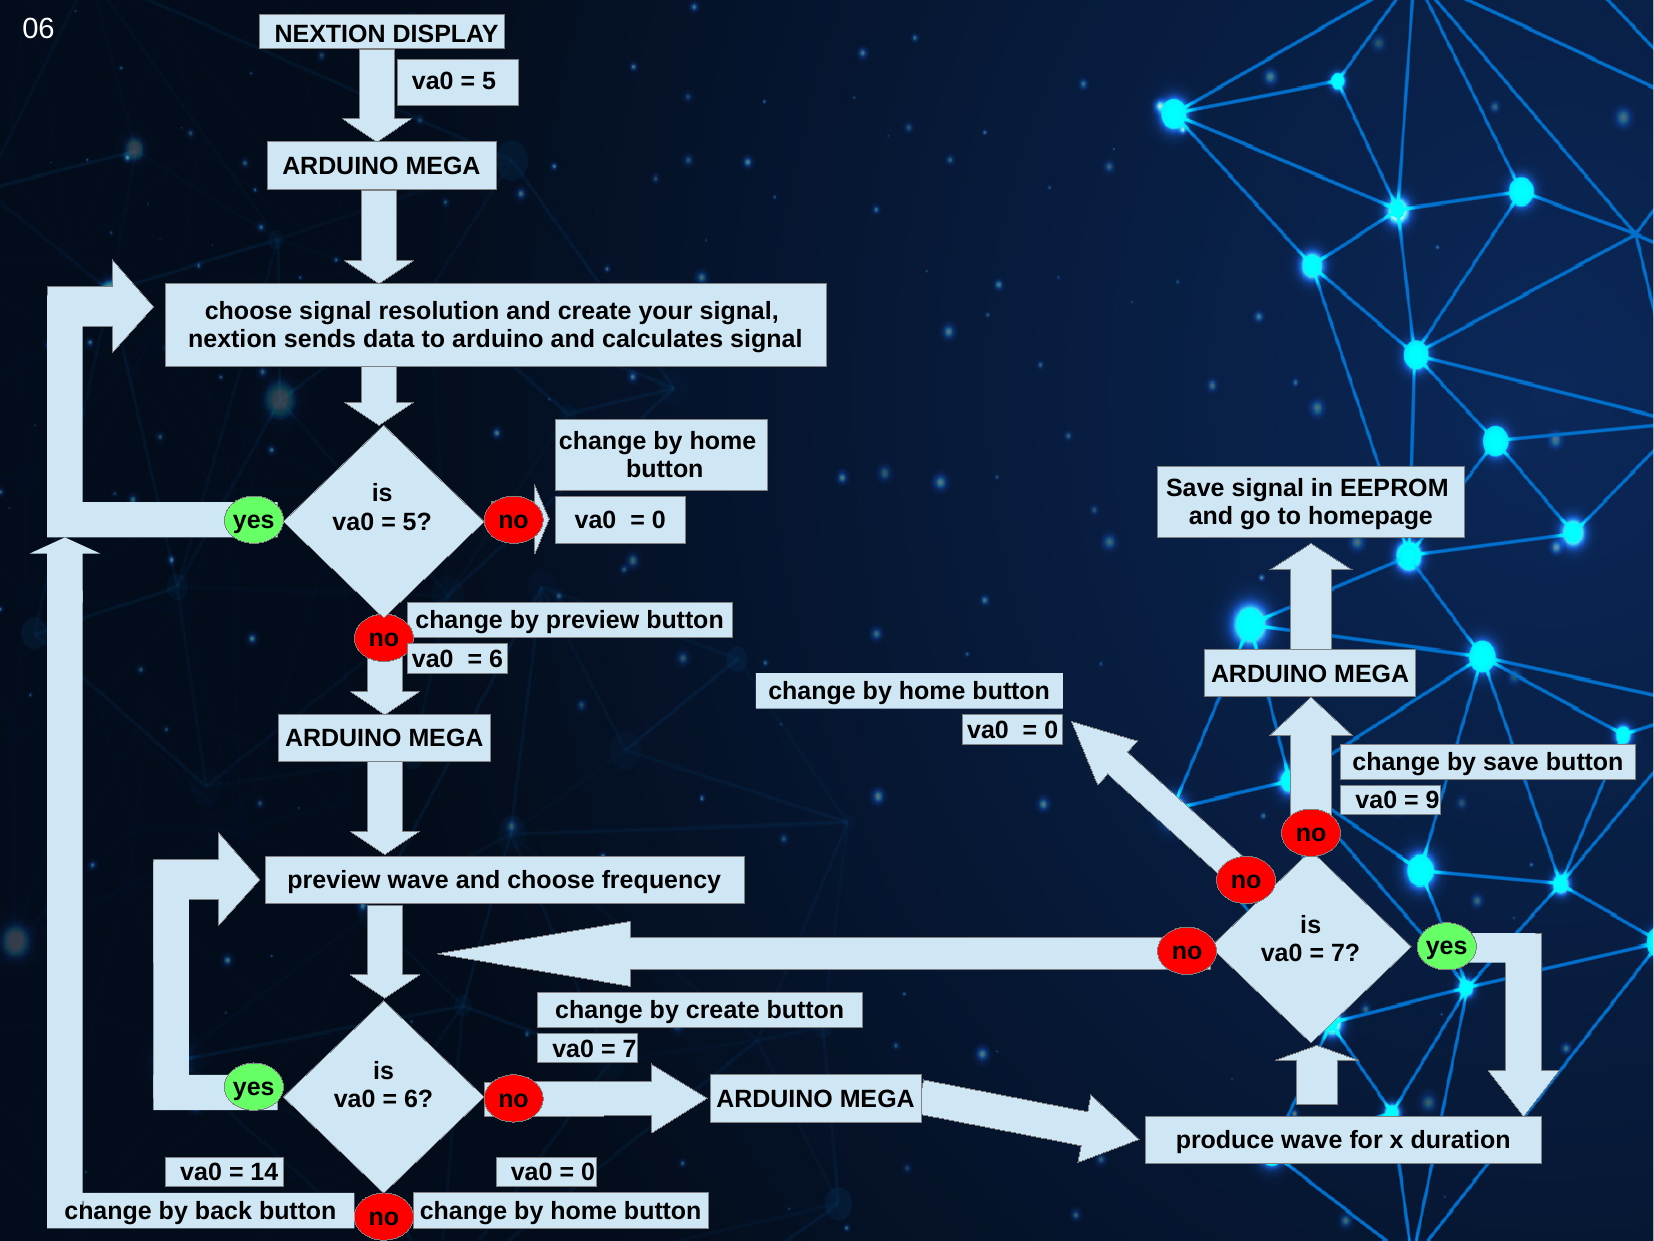

# 06
NEXTION DISPLAY
va0 = 5
ARDUINO MEGA
choose signal resolution and create your signal,
nextion sends data to arduino and calculates signal
change by home
 button
Save signal in EEPROM
and go to homepage
is
va0 = 5?
yes
no
va0 = 0
change by preview button
no
va0 = 6
ARDUINO MEGA
change by home button
ARDUINO MEGA
va0 = 0
change by save button
va0 = 9
no
no
preview wave and choose frequency
no
preview wave and choose frequency
is
va0 = 7?
yes
no
change by create button
va0 = 7
is
va0 = 6?
yes
no
ARDUINO MEGA
produce wave for x duration
va0 = 14
va0 = 0
change by back button
no
change by home button